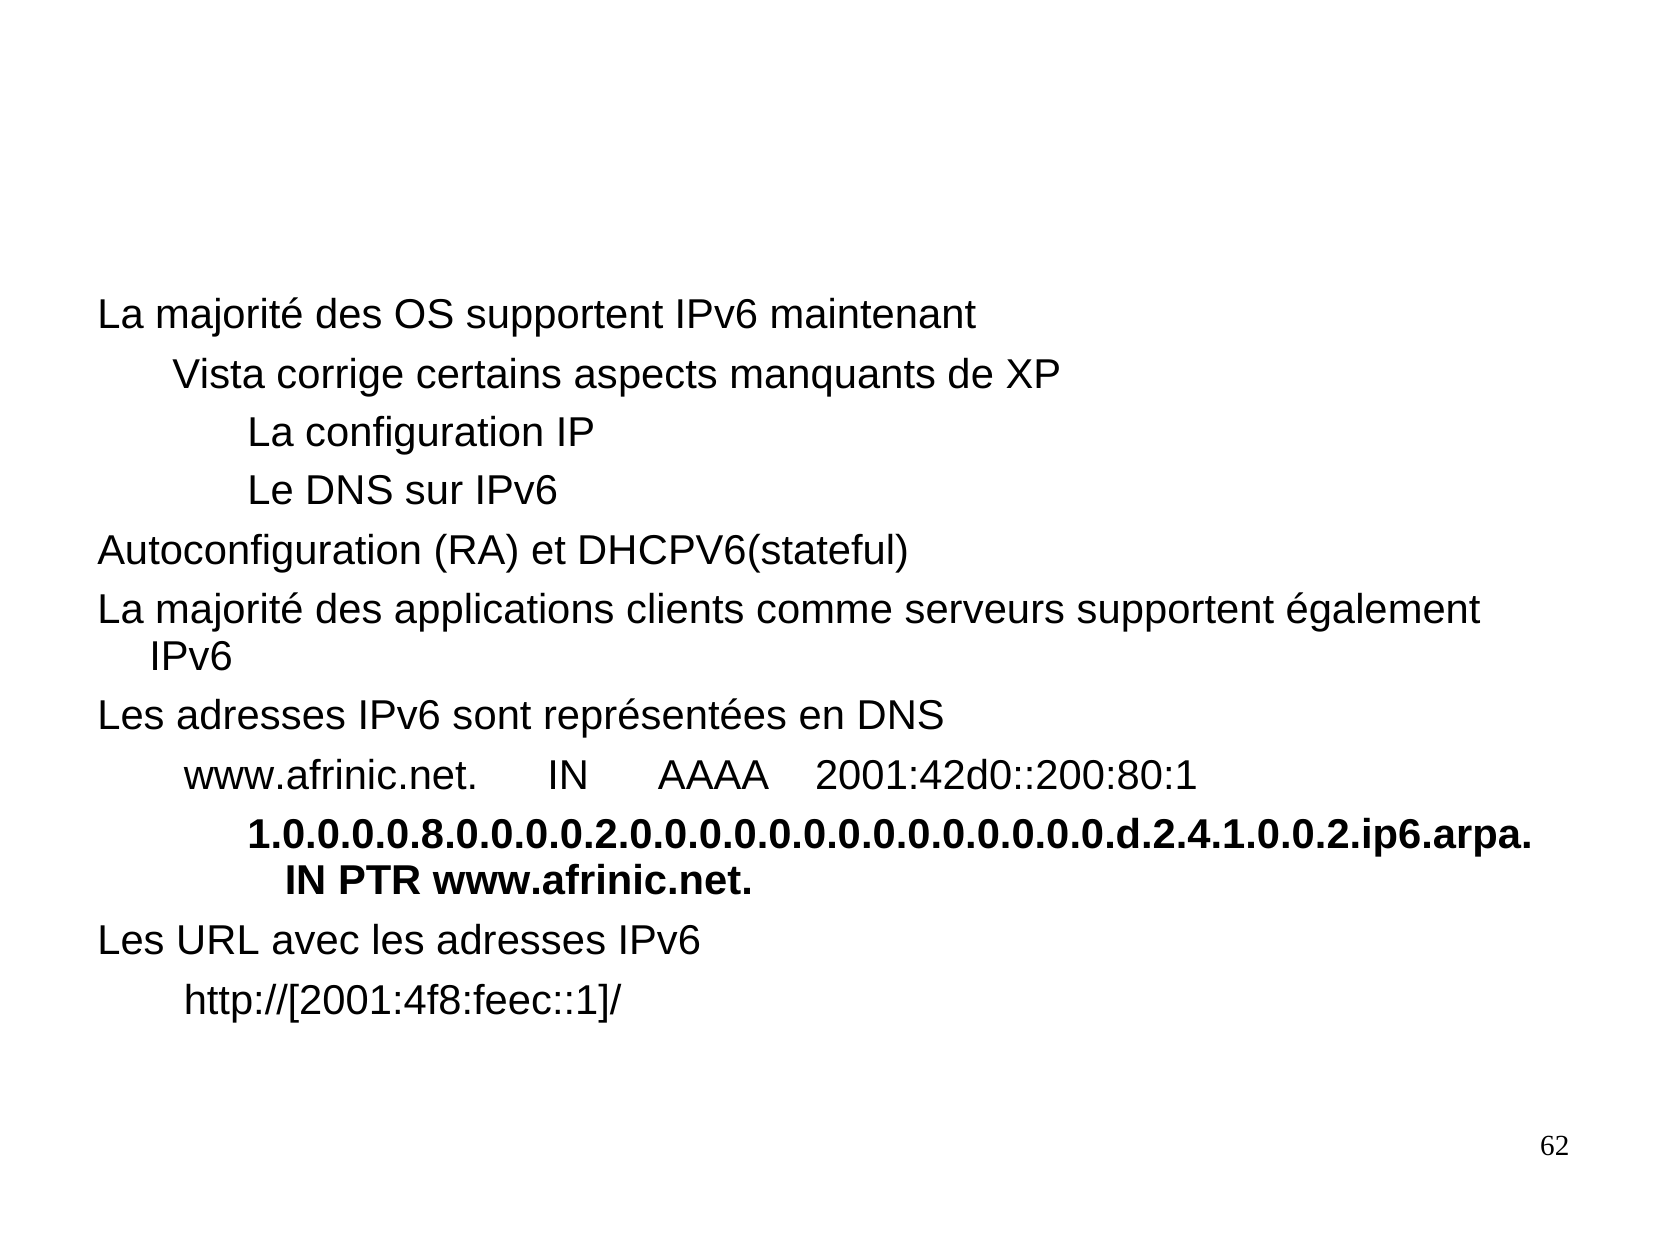

# Applicatifs(1)‏
La majorité des OS supportent IPv6 maintenant
Vista corrige certains aspects manquants de XP
La configuration IP
Le DNS sur IPv6
Autoconfiguration (RA) et DHCPV6(stateful)‏
La majorité des applications clients comme serveurs supportent également IPv6
Les adresses IPv6 sont représentées en DNS
 www.afrinic.net. IN AAAA 2001:42d0::200:80:1
1.0.0.0.0.8.0.0.0.0.2.0.0.0.0.0.0.0.0.0.0.0.0.0.0.d.2.4.1.0.0.2.ip6.arpa. IN PTR www.afrinic.net.
Les URL avec les adresses IPv6
 http://[2001:4f8:feec::1]/